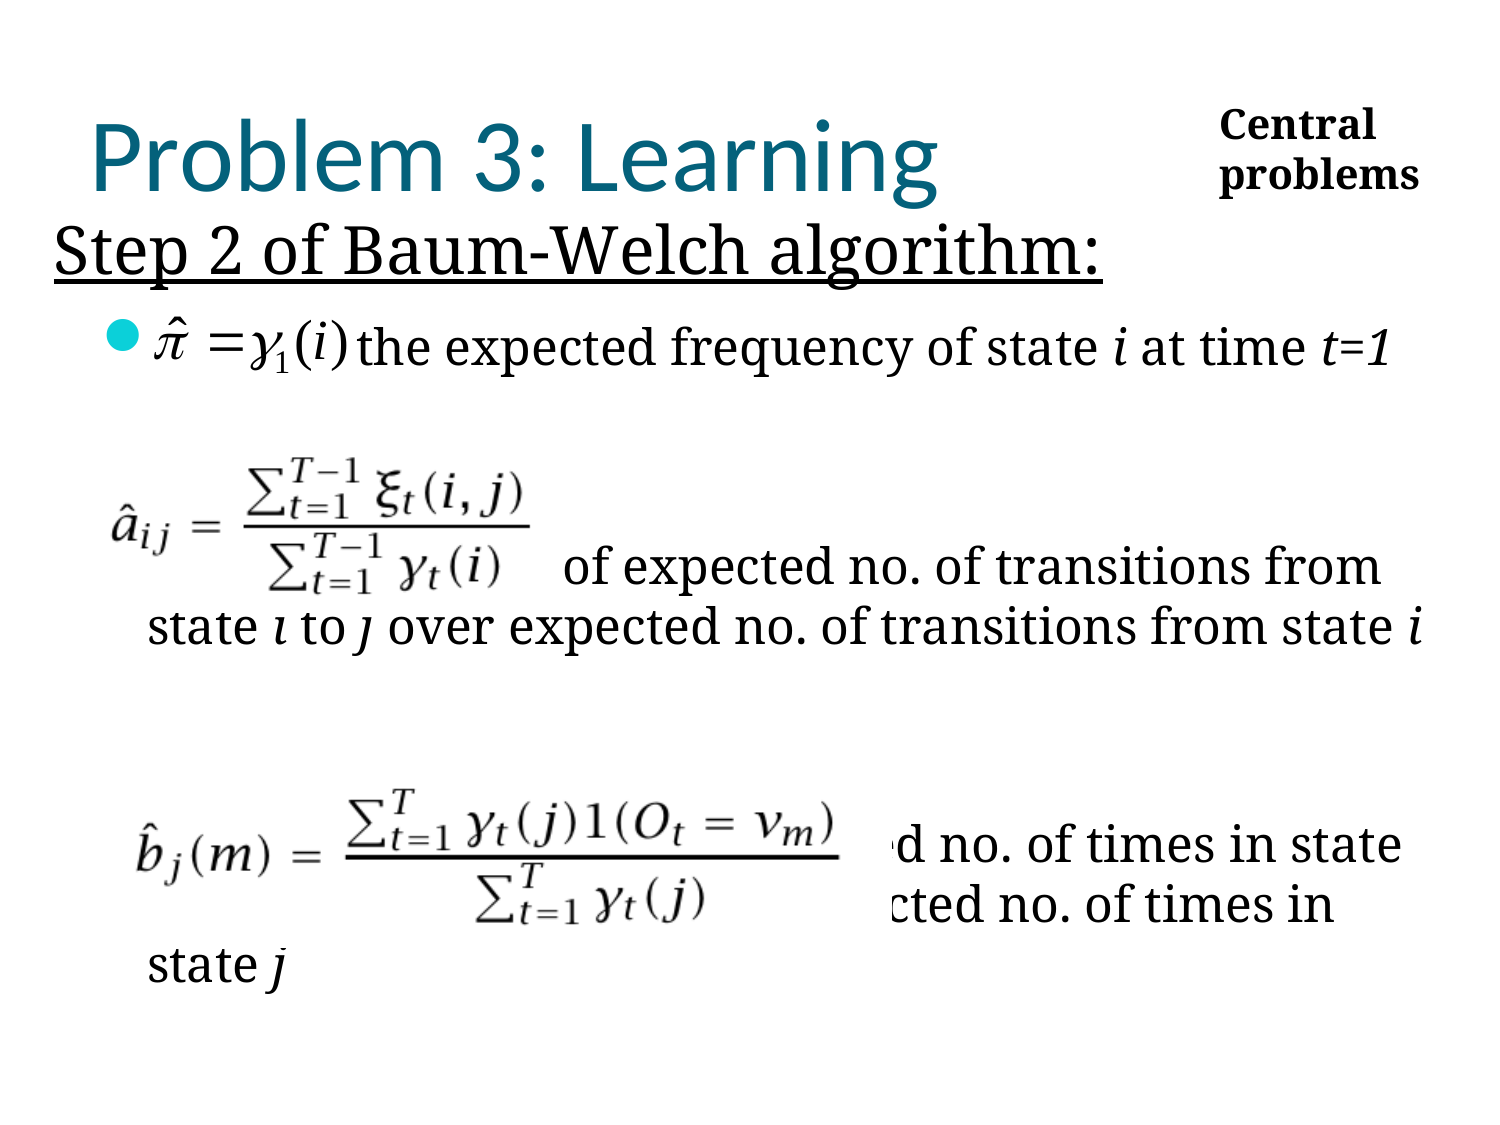

# Problem 3: Learning
Central
problems
Step 2 of Baum-Welch algorithm:
 the expected frequency of state i at time t=1
 ratio of expected no. of transitions from state i to j over expected no. of transitions from state i
 ratio of expected no. of times in state j observing symbol k over expected no. of times in state j